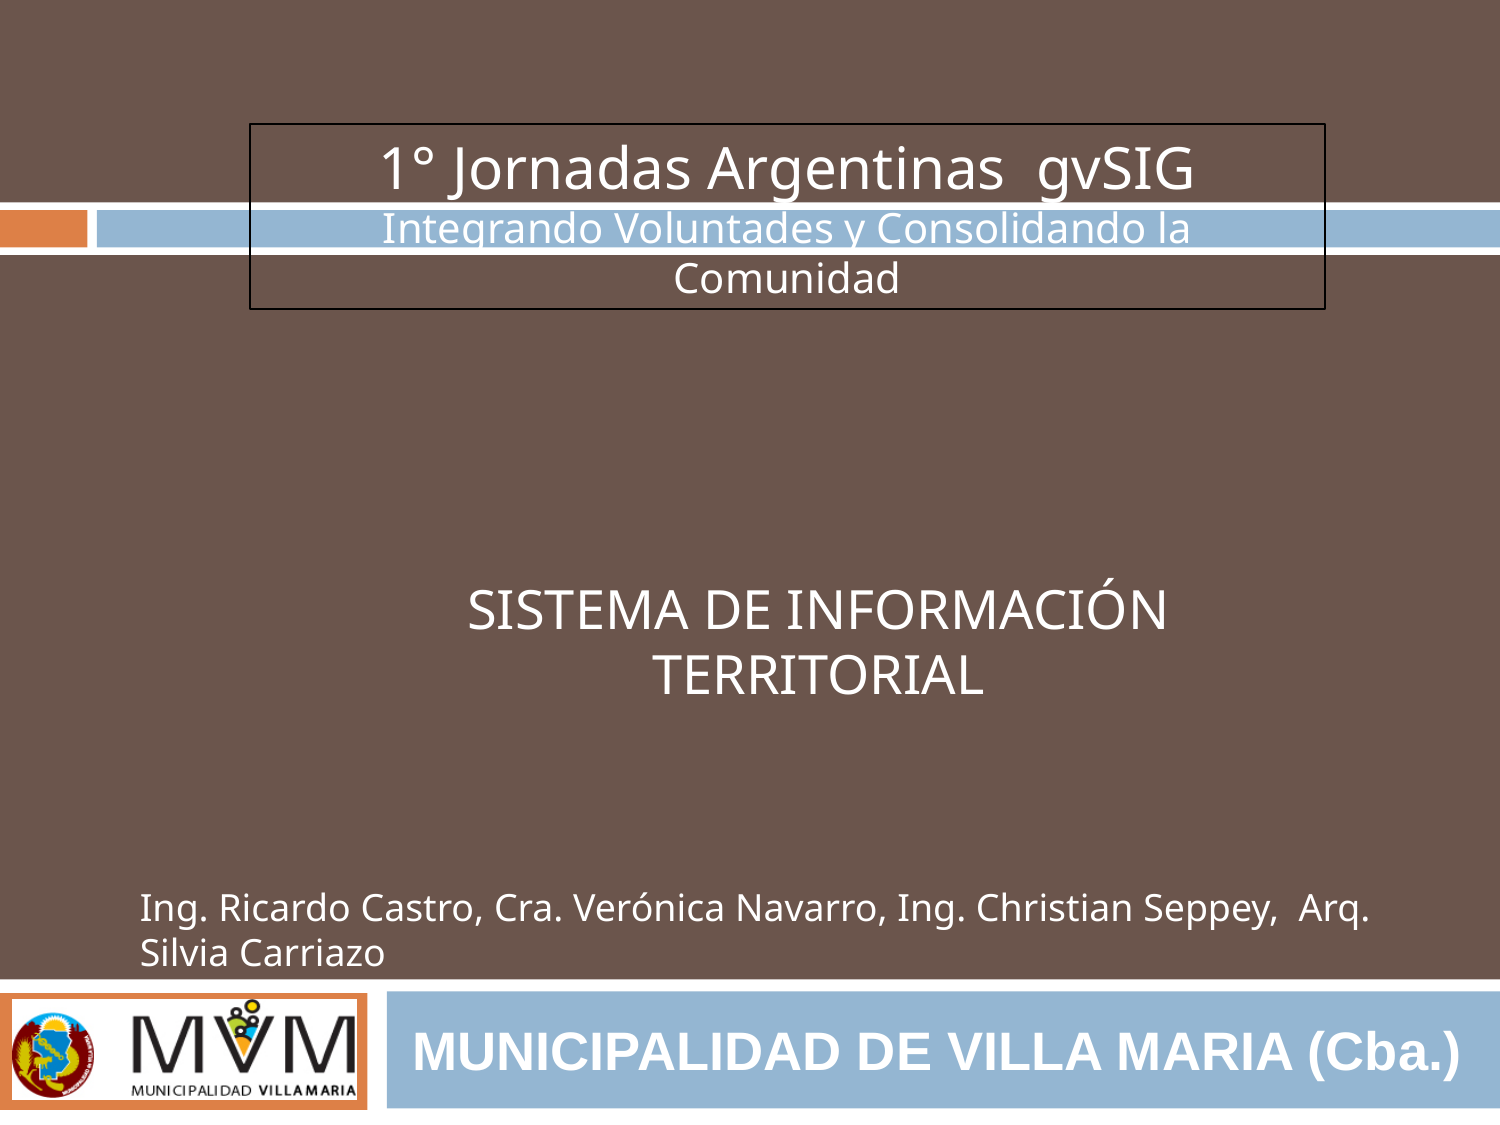

1° Jornadas Argentinas gvSIG
Integrando Voluntades y Consolidando la Comunidad
# SISTEMA DE INFORMACIÓN TERRITORIAL
Ing. Ricardo Castro, Cra. Verónica Navarro, Ing. Christian Seppey, Arq. Silvia Carriazo
MUNICIPALIDAD DE VILLA MARIA (Cba.)